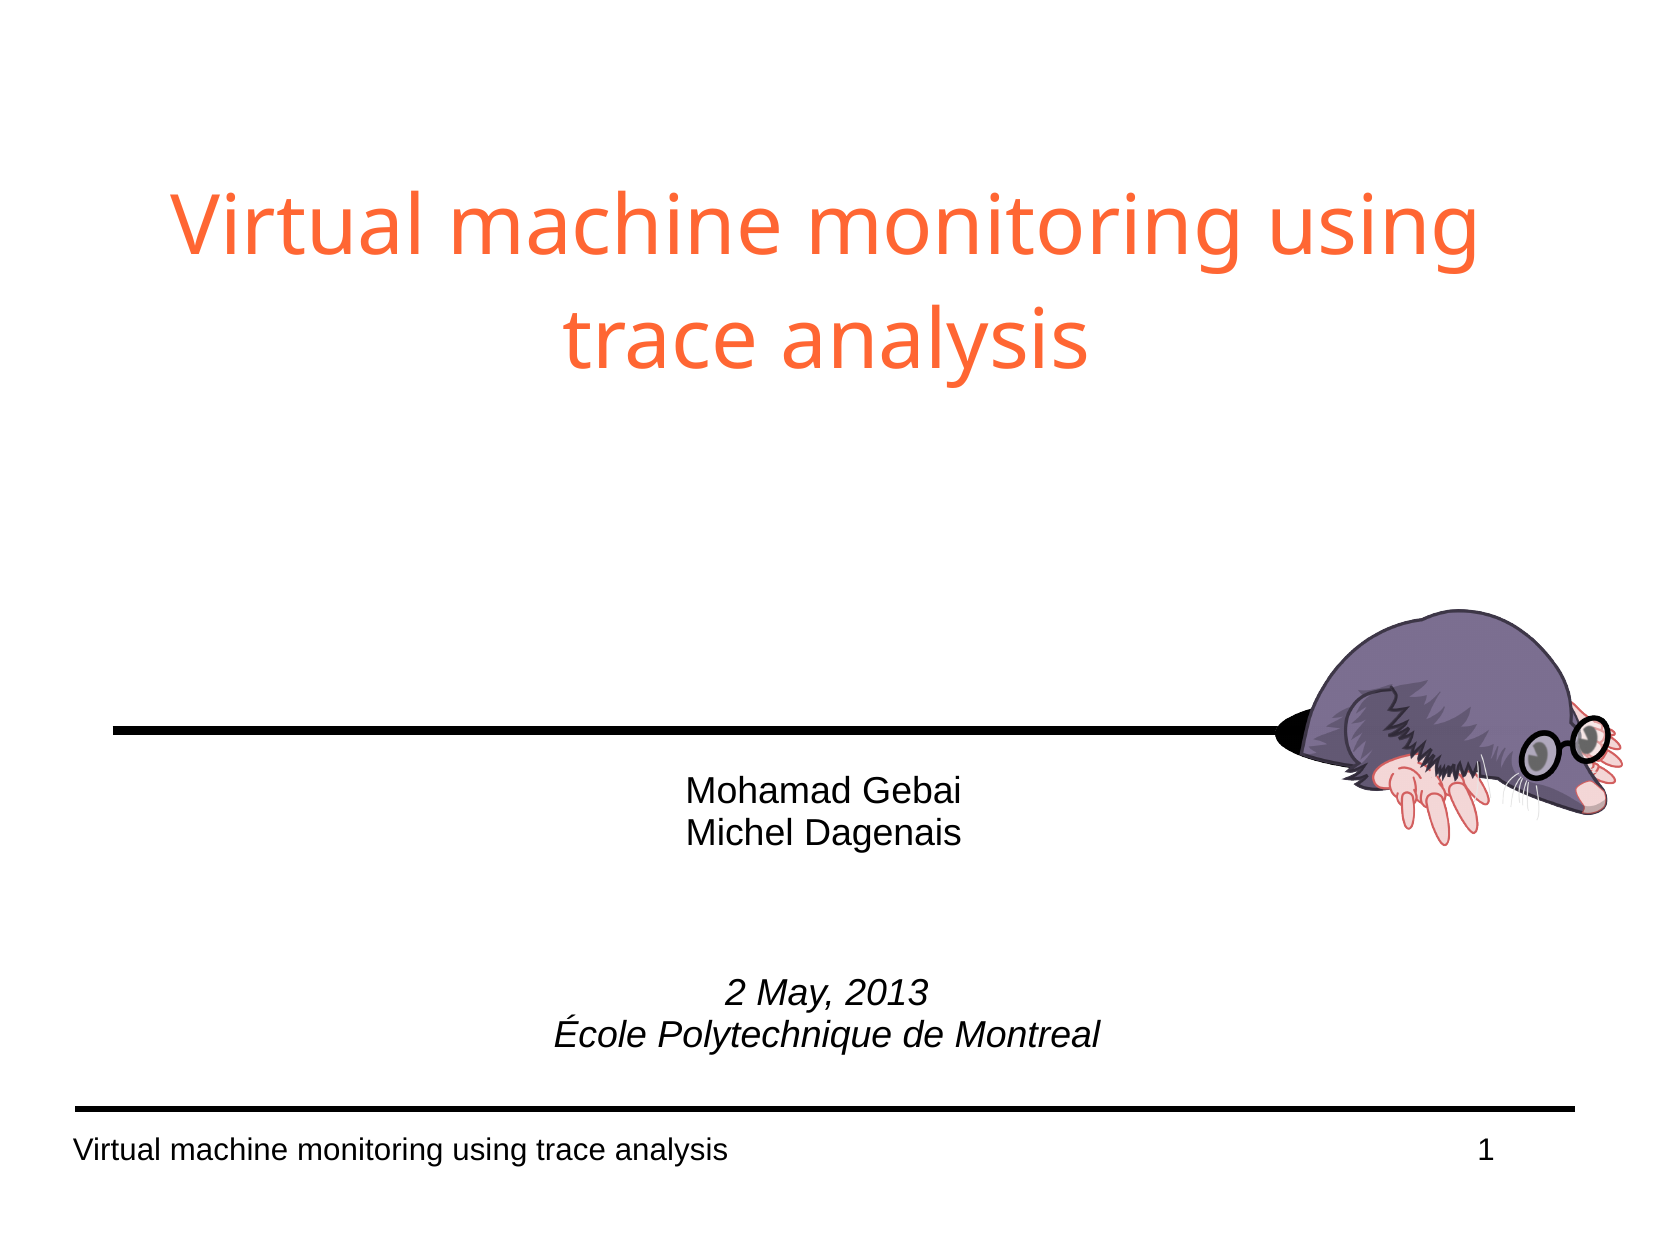

# Virtual machine monitoring using trace analysis
Mohamad Gebai
Michel Dagenais
2 May, 2013
École Polytechnique de Montreal